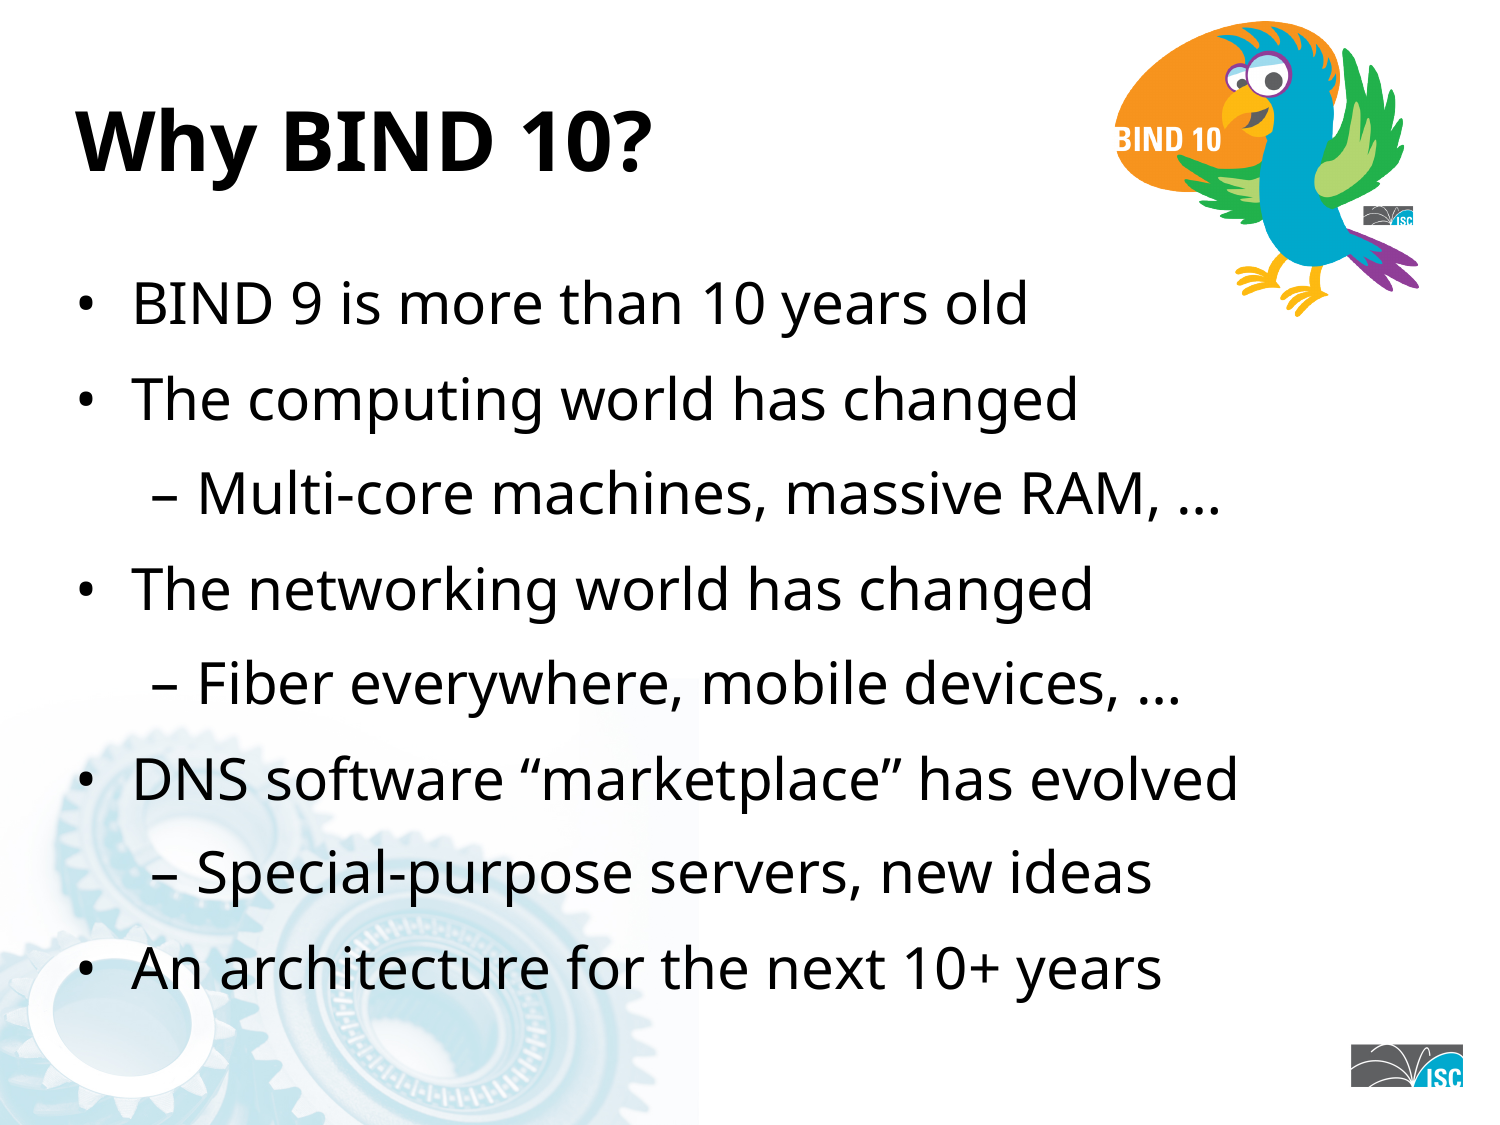

# Why BIND 10?
BIND 9 is more than 10 years old
The computing world has changed
Multi-core machines, massive RAM, …
The networking world has changed
Fiber everywhere, mobile devices, …
DNS software “marketplace” has evolved
Special-purpose servers, new ideas
An architecture for the next 10+ years